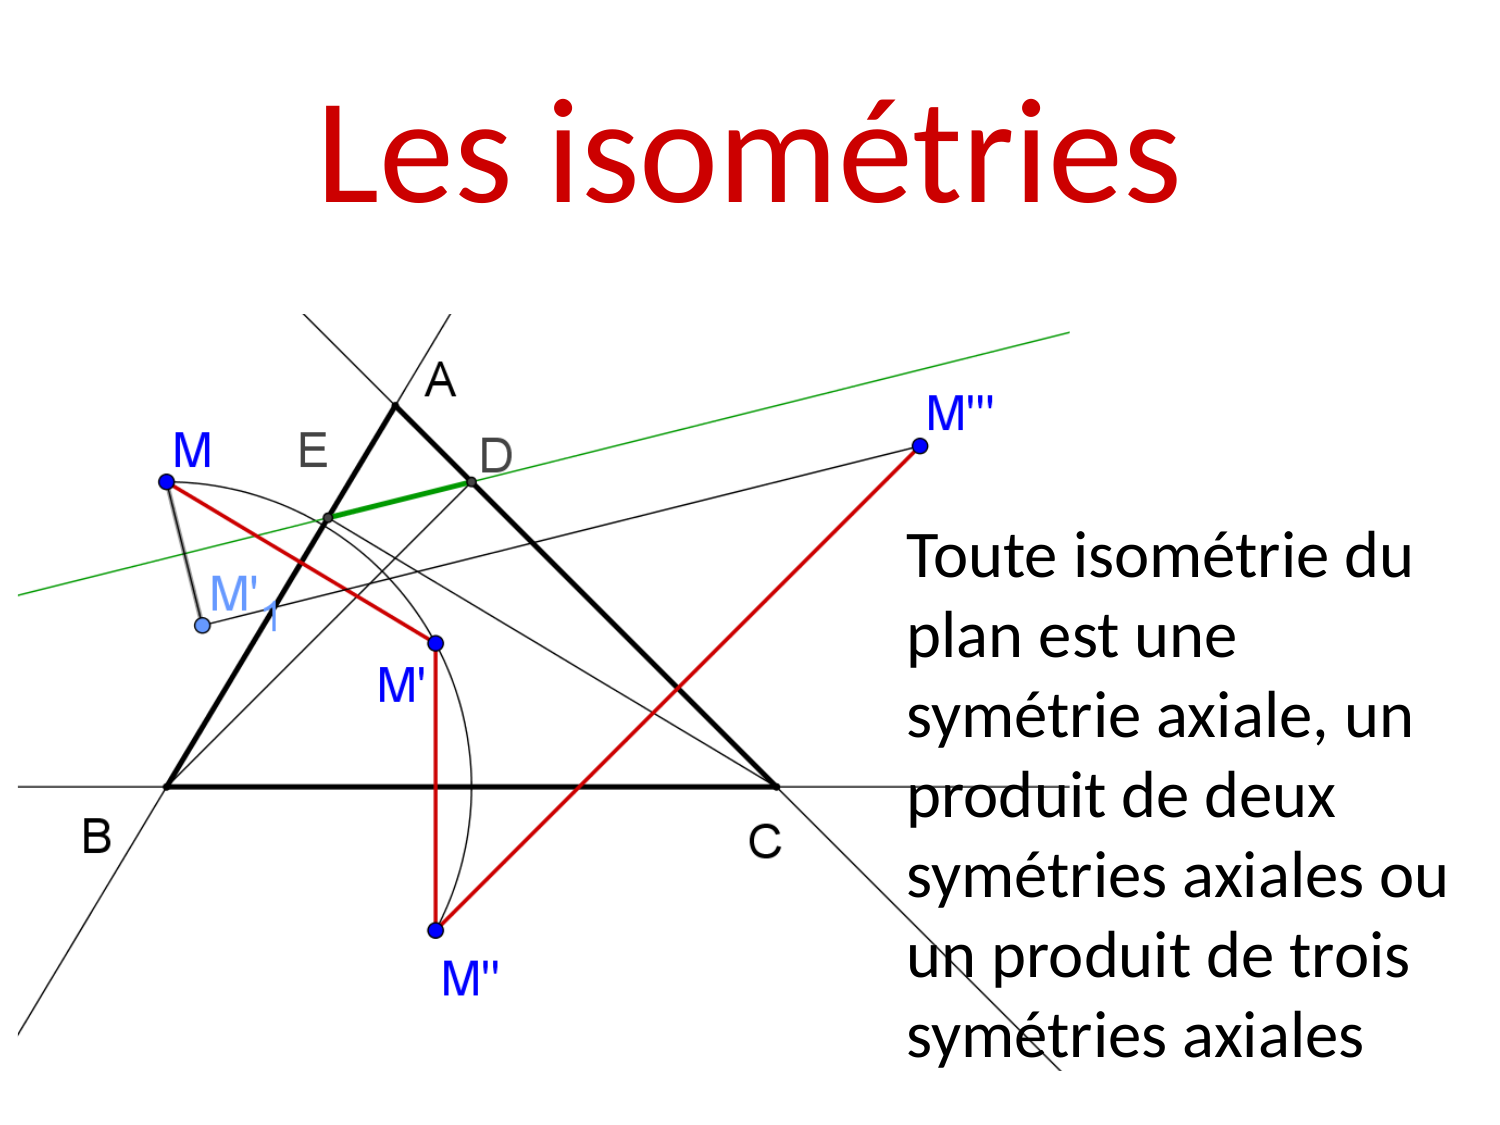

# Les isométries
Toute isométrie du plan est une symétrie axiale, un produit de deux symétries axiales ou un produit de trois symétries axiales